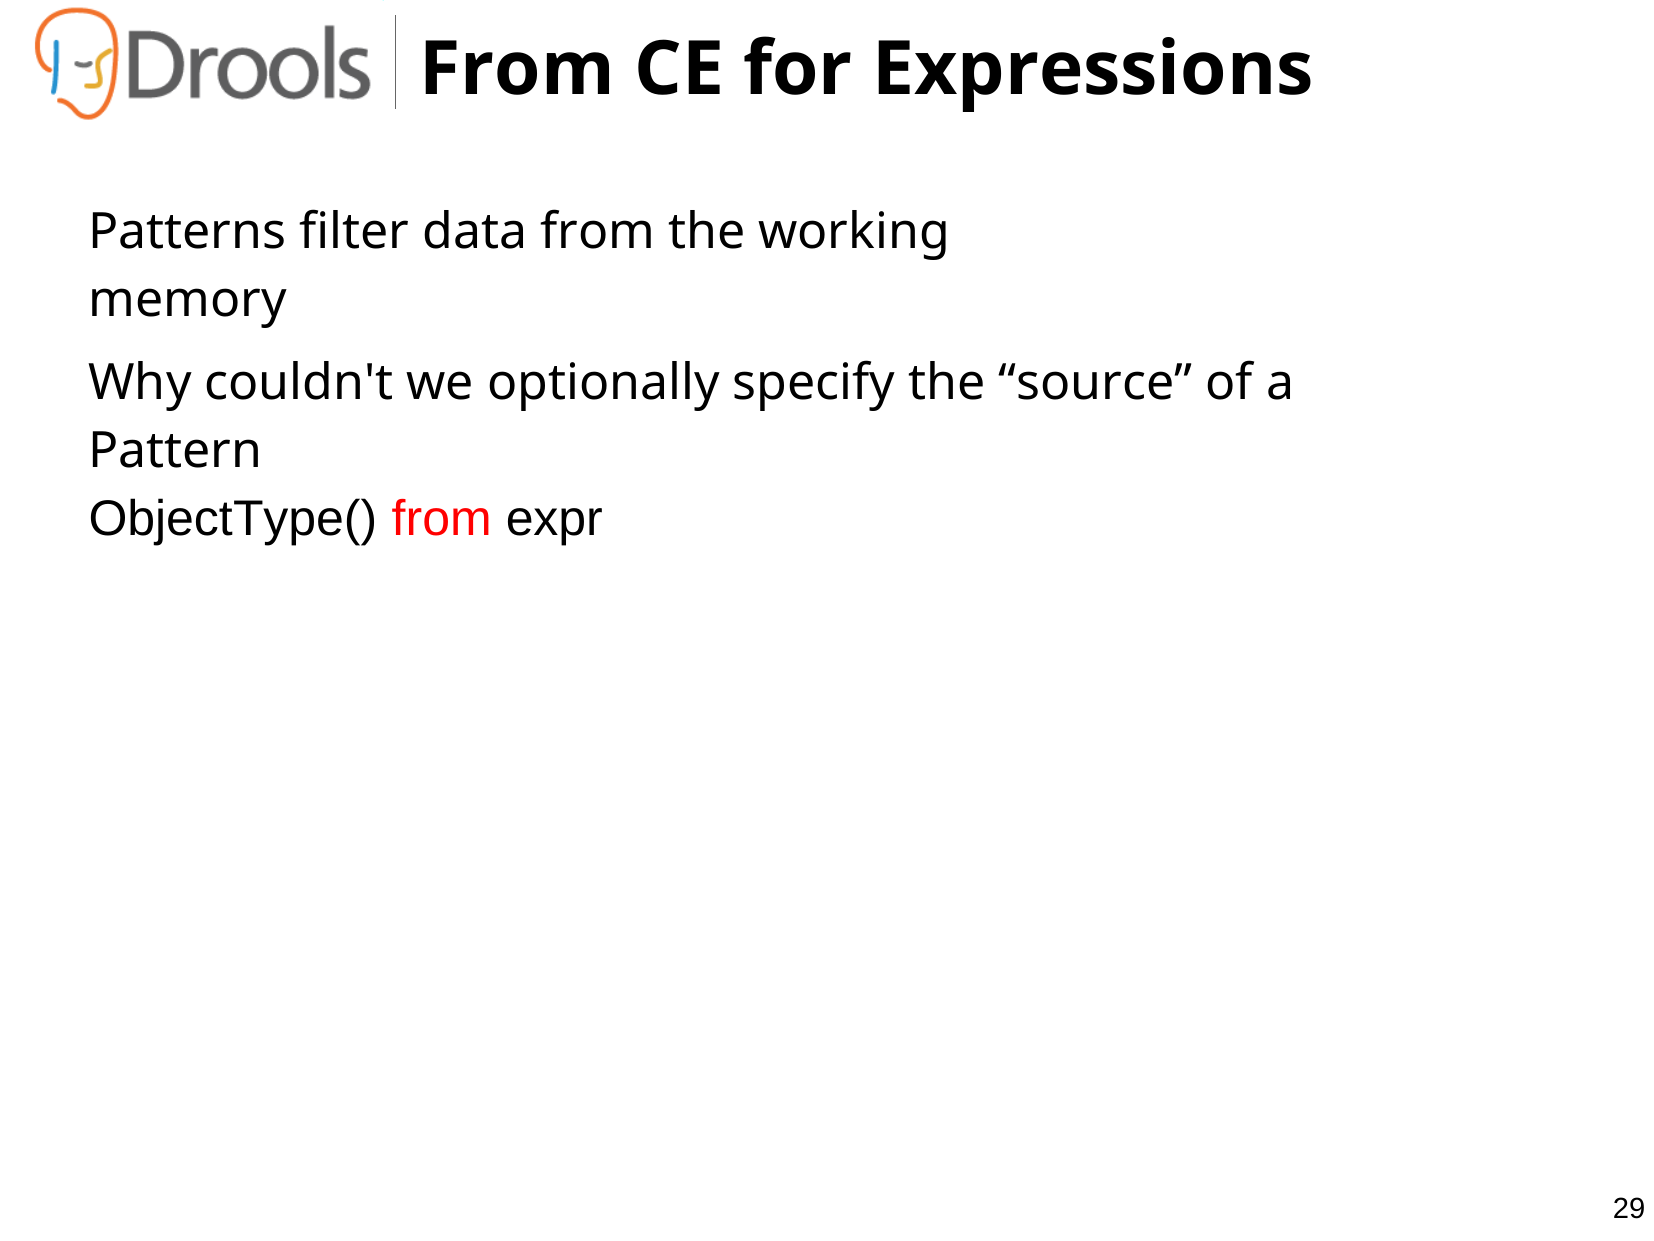

# From CE for Expressions
Patterns filter data from the working memory
Why couldn't we optionally specify the “source” of a Pattern
ObjectType() from expr